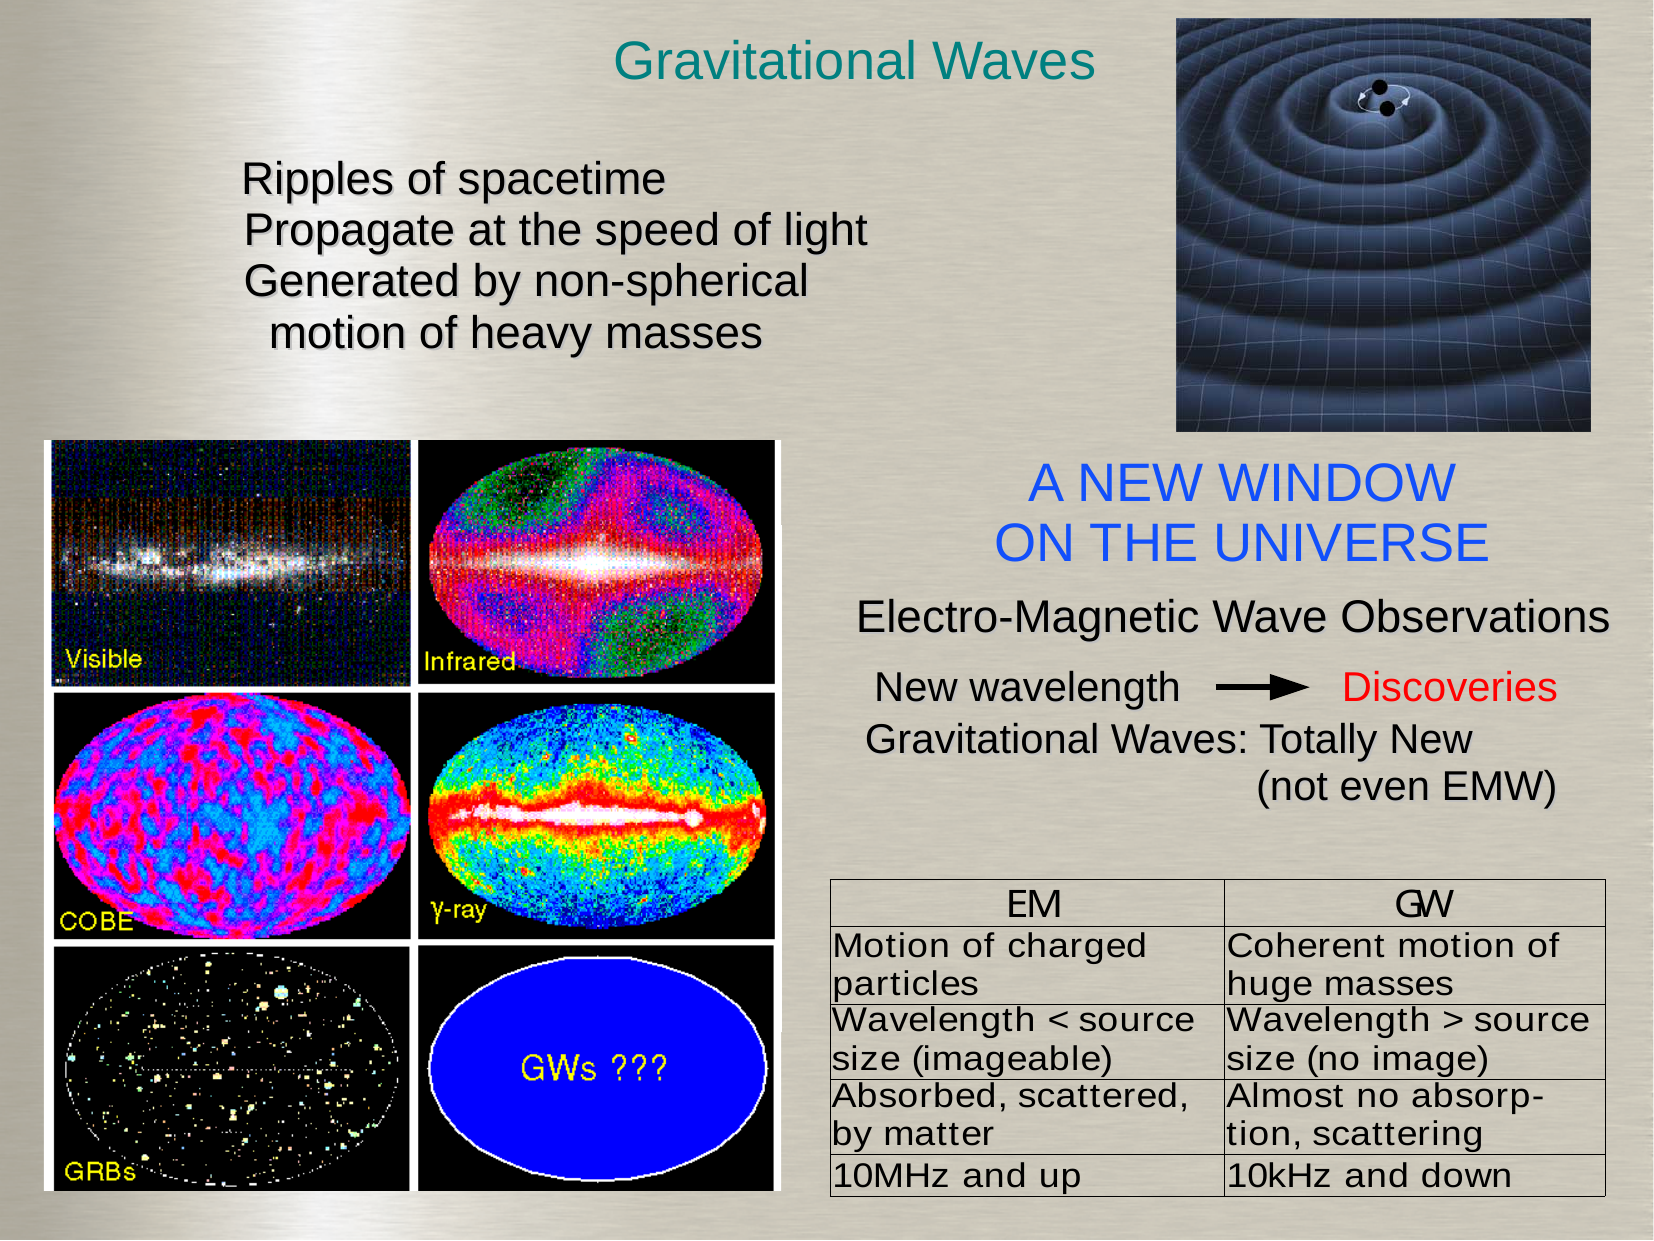

Gravitational Waves
 Ripples of spacetime
 Propagate at the speed of light
 Generated by non-spherical
 motion of heavy masses
# A NEW WINDOW ON THE UNIVERSE
Electro-Magnetic Wave Observations
New wavelength Discoveries
Gravitational Waves: Totally New
 (not even EMW)